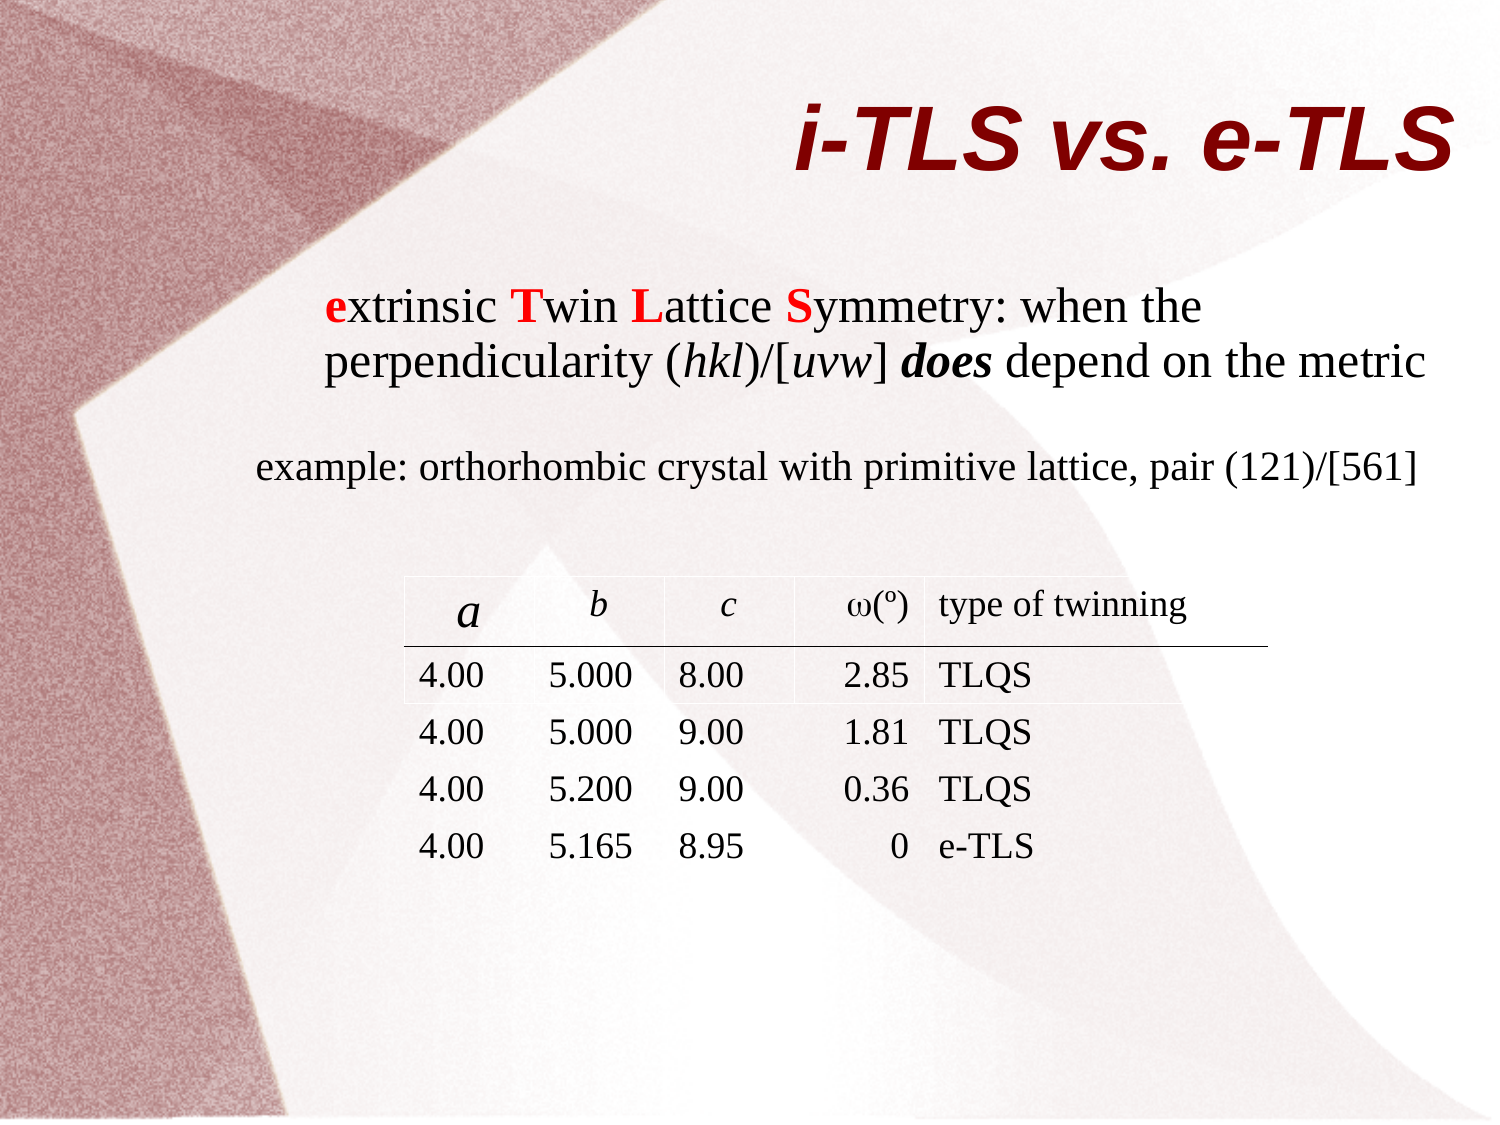

# i-TLS vs. e-TLS
extrinsic Twin Lattice Symmetry: when the perpendicularity (hkl)/[uvw] does depend on the metric
example: orthorhombic crystal with primitive lattice, pair (121)/[561]
| a | b | c | w(º) | type of twinning |
| --- | --- | --- | --- | --- |
| 4.00 | 5.000 | 8.00 | 2.85 | TLQS |
| 4.00 | 5.000 | 9.00 | 1.81 | TLQS |
| 4.00 | 5.200 | 9.00 | 0.36 | TLQS |
| 4.00 | 5.165 | 8.95 | 0 | e-TLS |